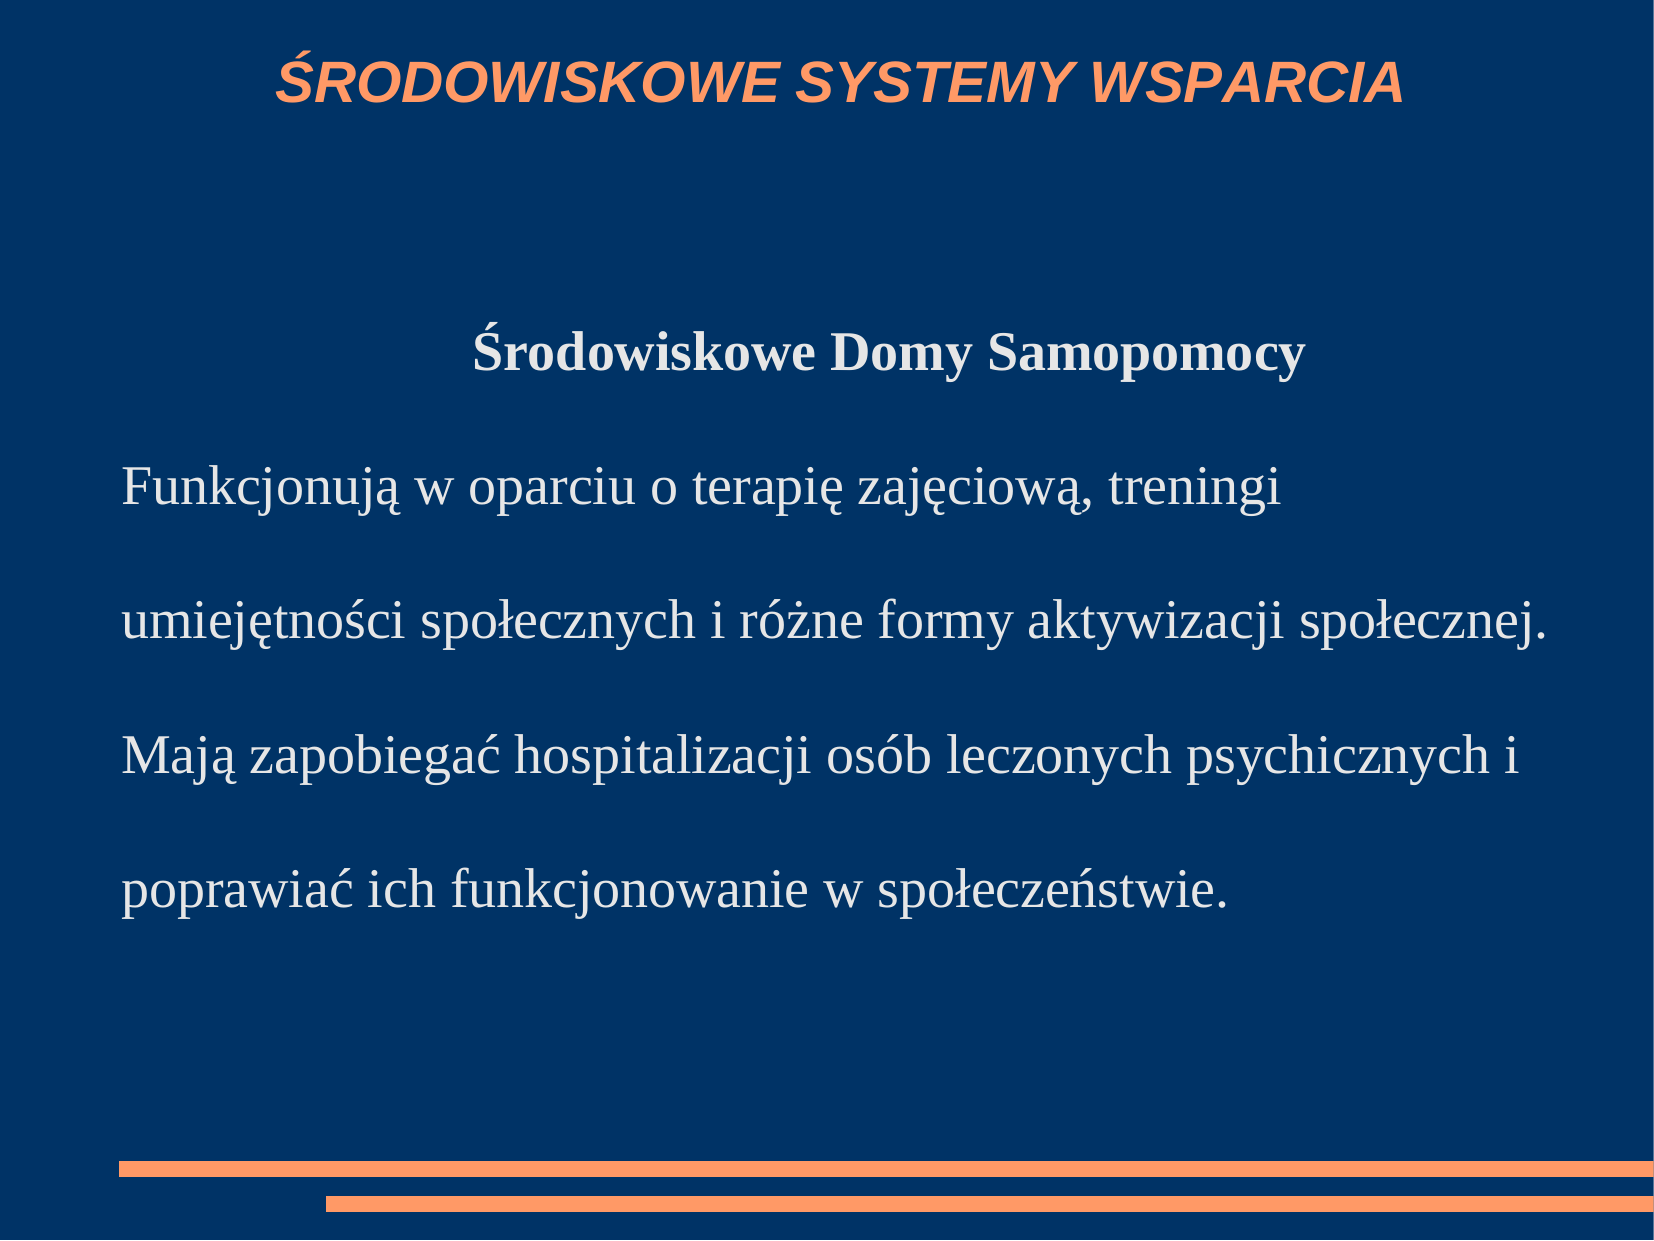

# ŚRODOWISKOWE SYSTEMY WSPARCIA
Środowiskowe Domy Samopomocy
Funkcjonują w oparciu o terapię zajęciową, treningi umiejętności społecznych i różne formy aktywizacji społecznej. Mają zapobiegać hospitalizacji osób leczonych psychicznych i poprawiać ich funkcjonowanie w społeczeństwie.